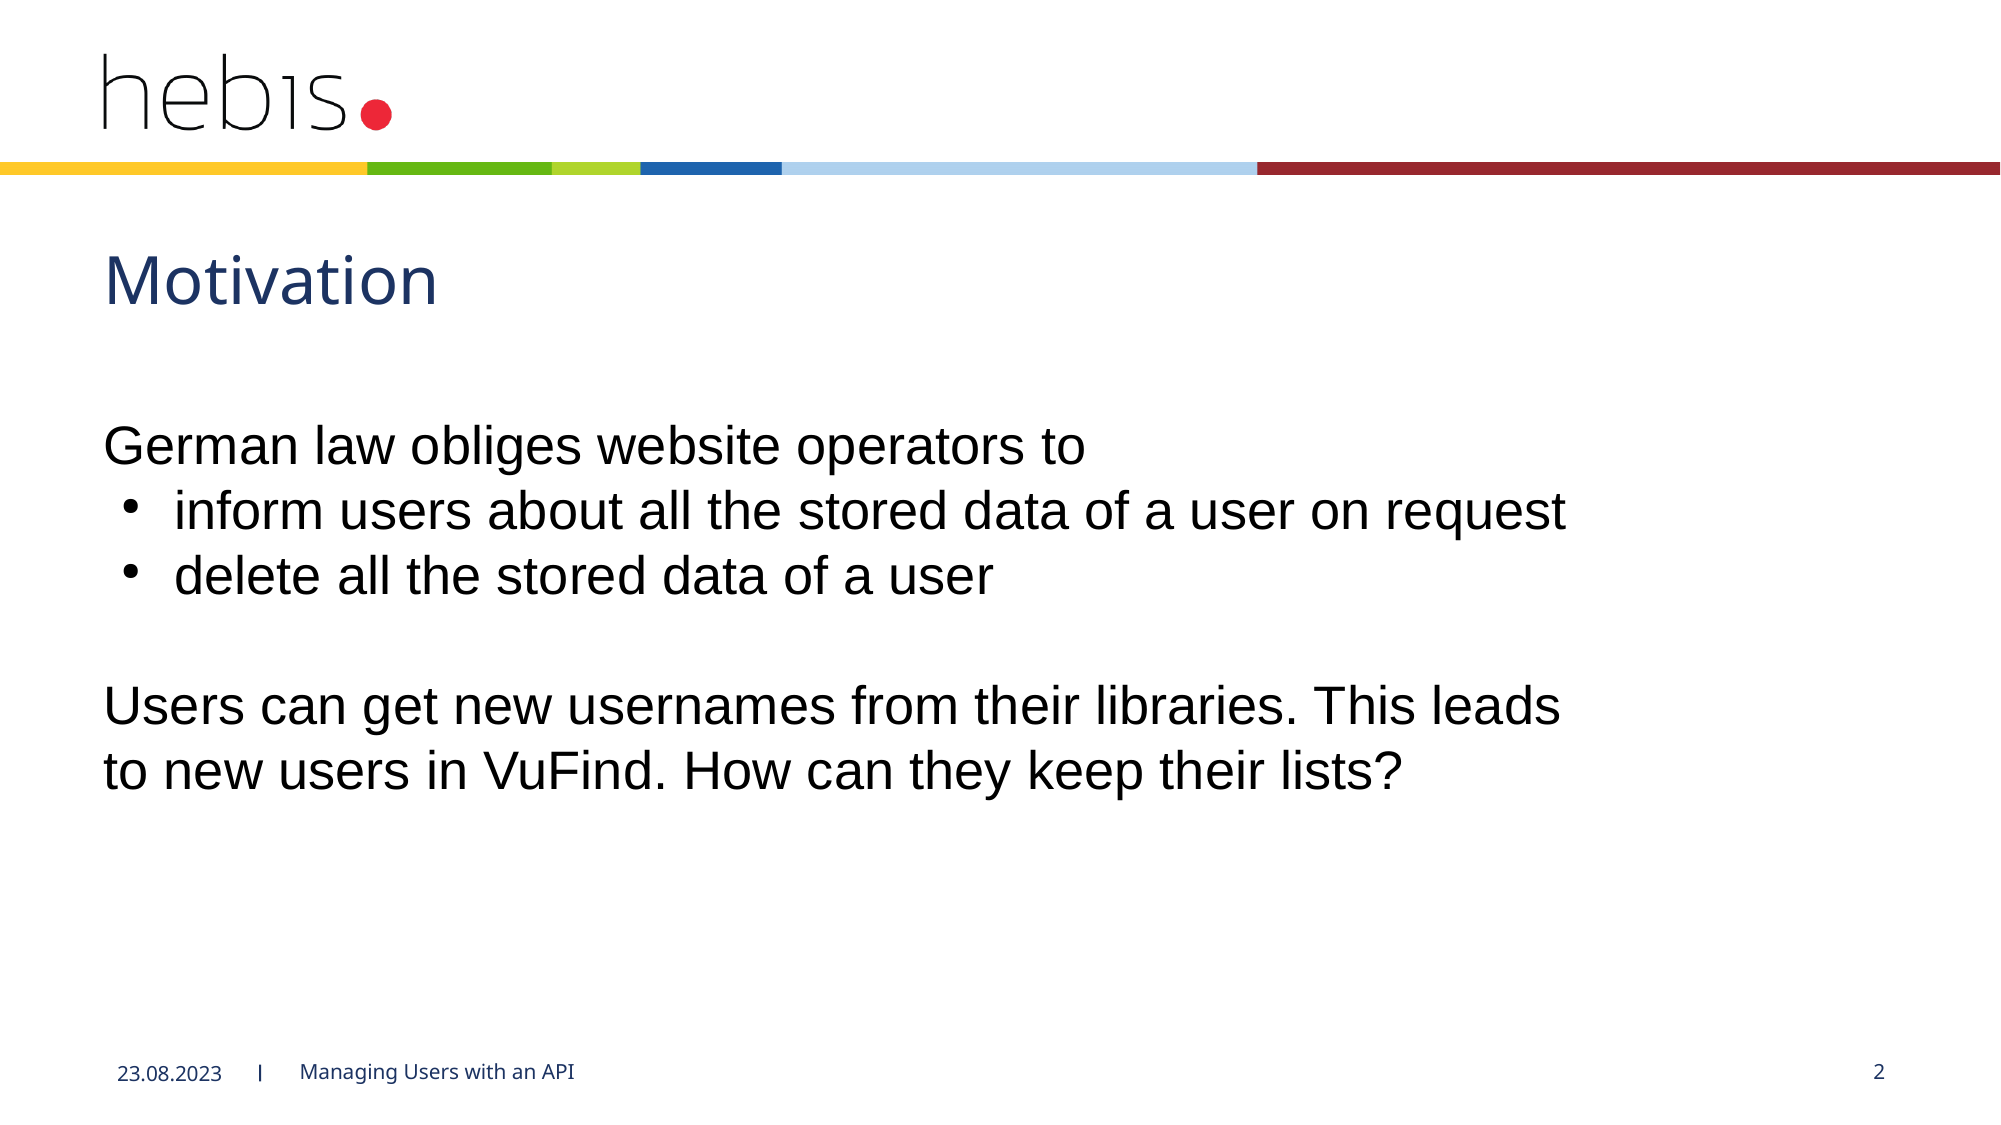

Motivation
# German law obliges website operators to
inform users about all the stored data of a user on request
delete all the stored data of a user
Users can get new usernames from their libraries. This leads to new users in VuFind. How can they keep their lists?
23.08.2023
Managing Users with an API
2